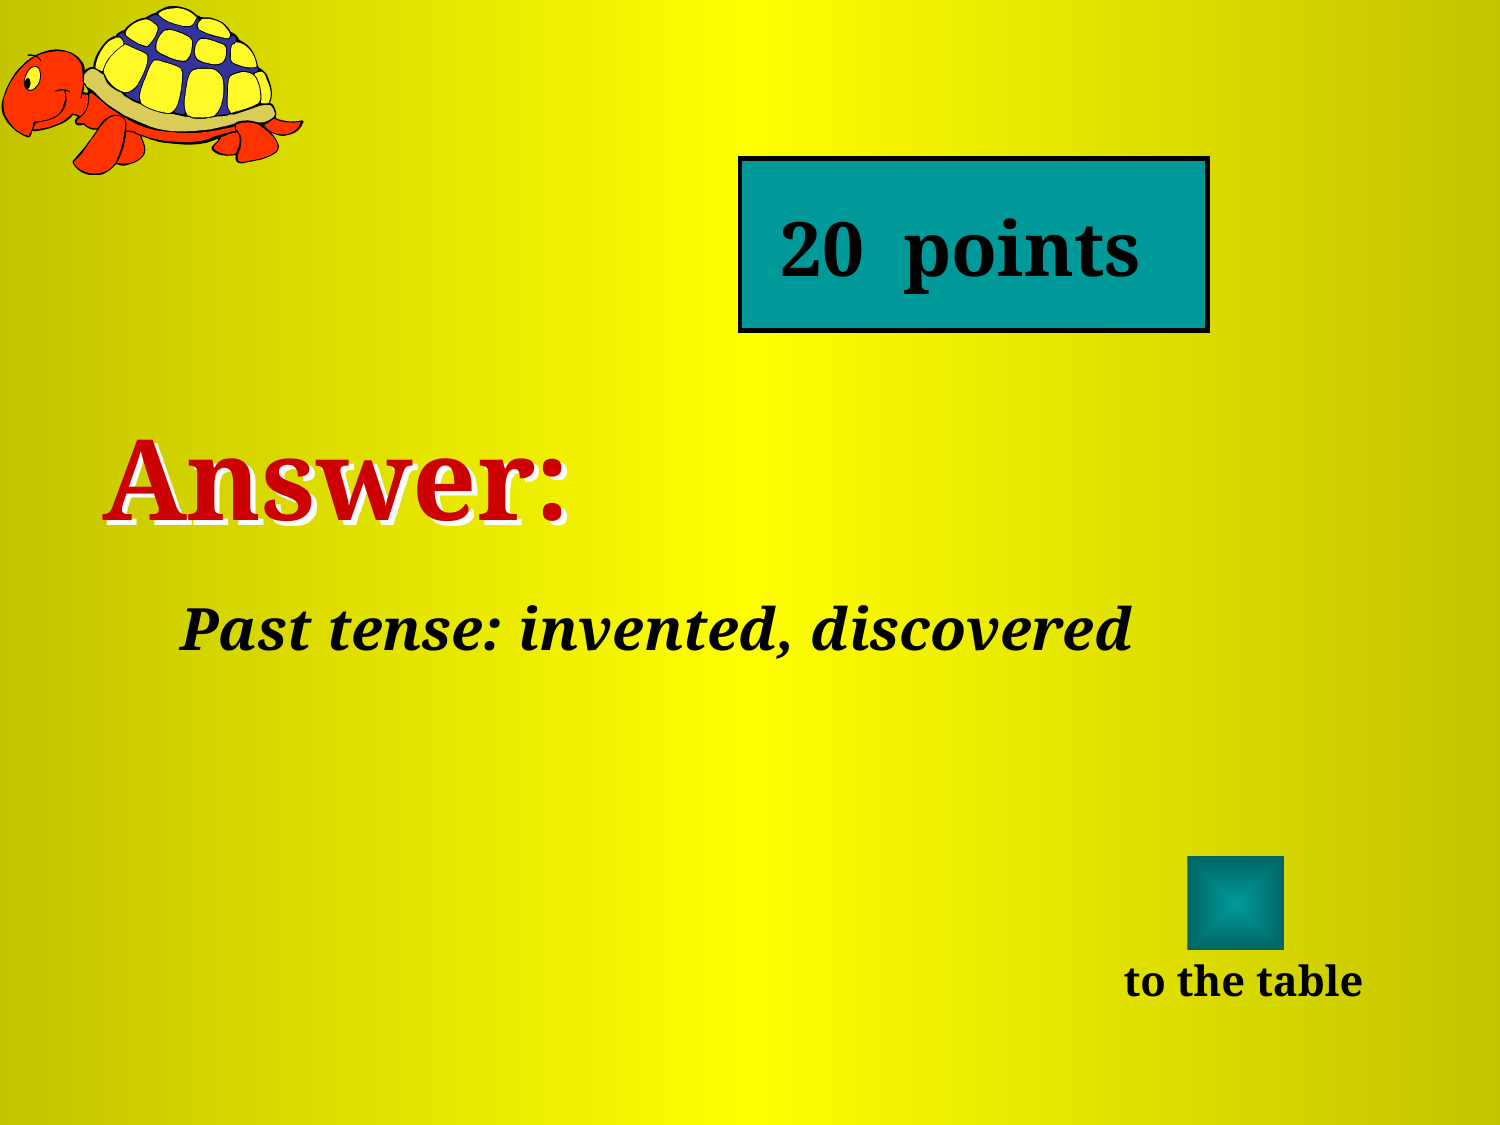

20 points
# Answer:
Past tense: invented, discovered
to the table